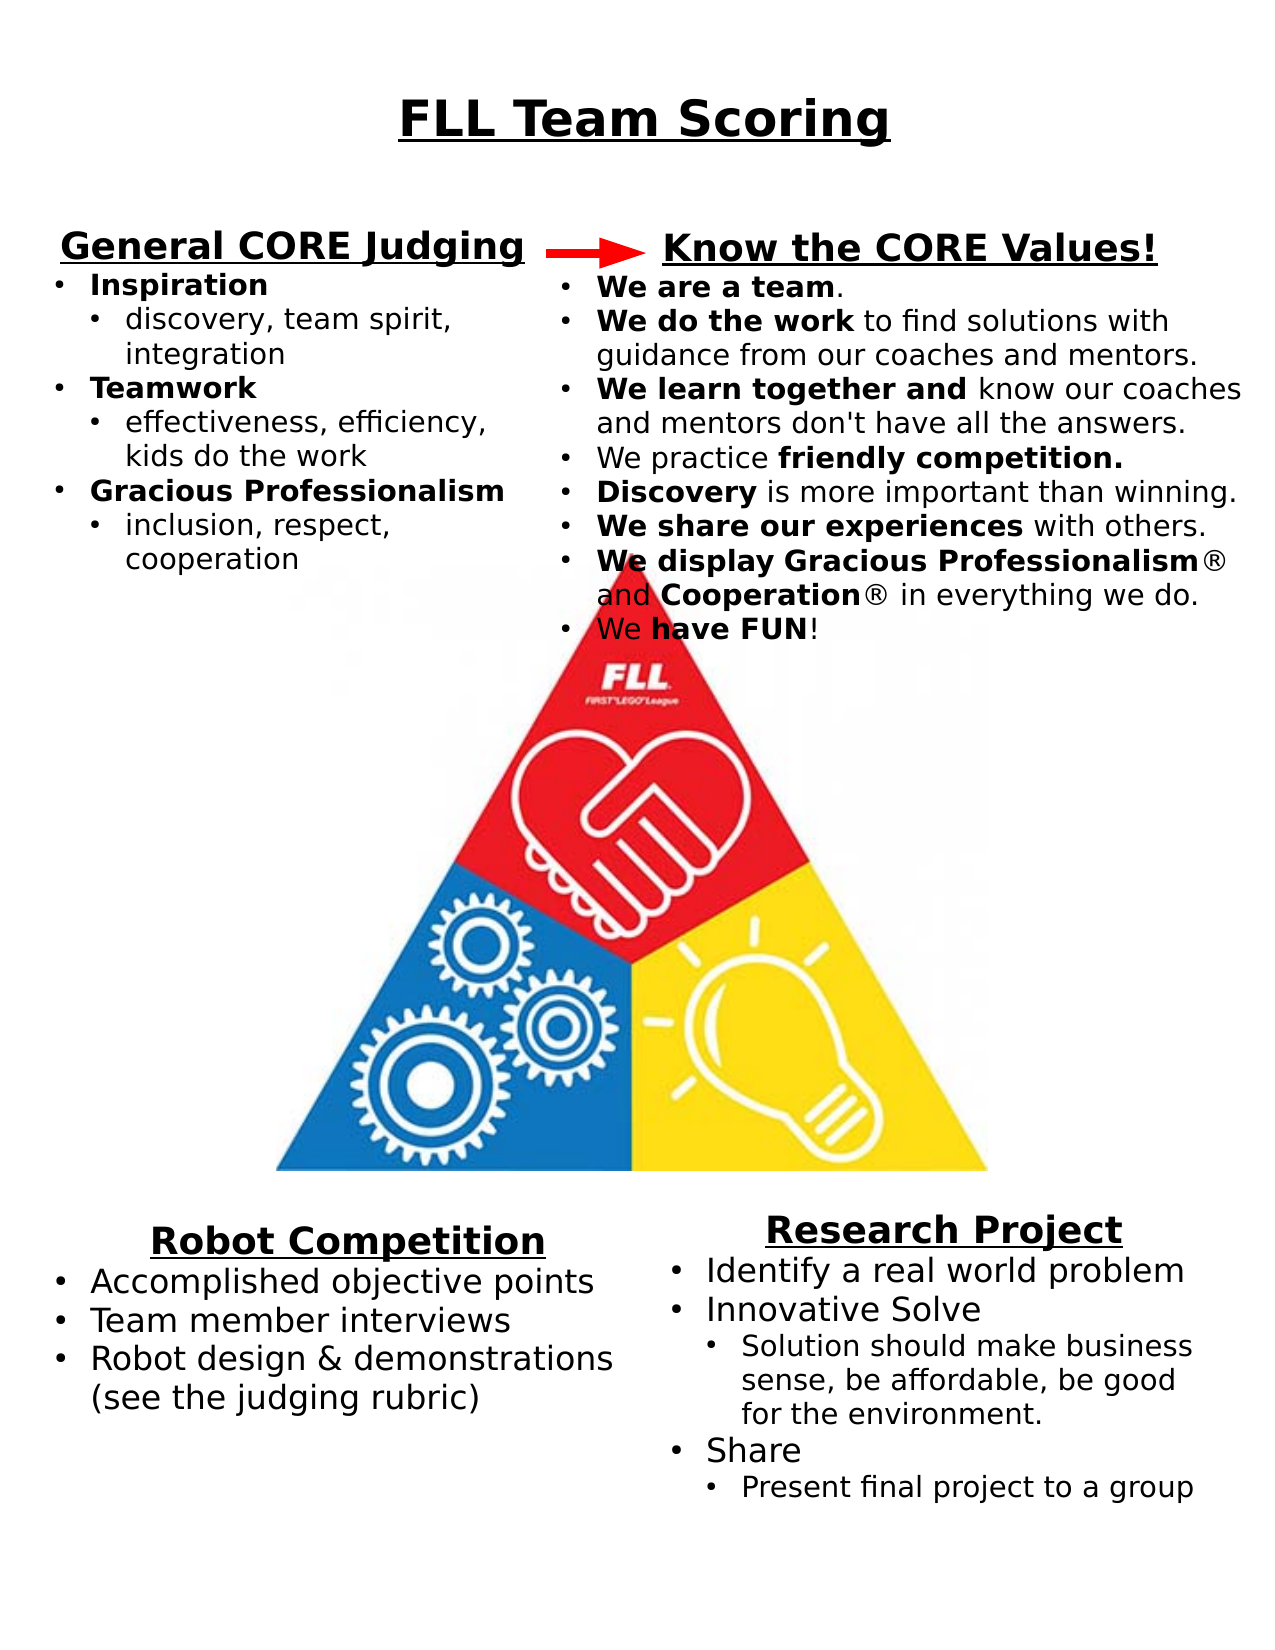

FLL Team Scoring
General CORE Judging
Inspiration
discovery, team spirit, integration
Teamwork
effectiveness, efficiency, kids do the work
Gracious Professionalism
inclusion, respect, cooperation
Know the CORE Values!
We are a team.
We do the work to find solutions with guidance from our coaches and mentors.
We learn together and know our coaches and mentors don't have all the answers.
We practice friendly competition.
Discovery is more important than winning.
We share our experiences with others.
We display Gracious Professionalism® and Cooperation® in everything we do.
We have FUN!
Research Project
Identify a real world problem
Innovative Solve
Solution should make business sense, be affordable, be good for the environment.
Share
Present final project to a group
Robot Competition
Accomplished objective points
Team member interviews
Robot design & demonstrations
(see the judging rubric)